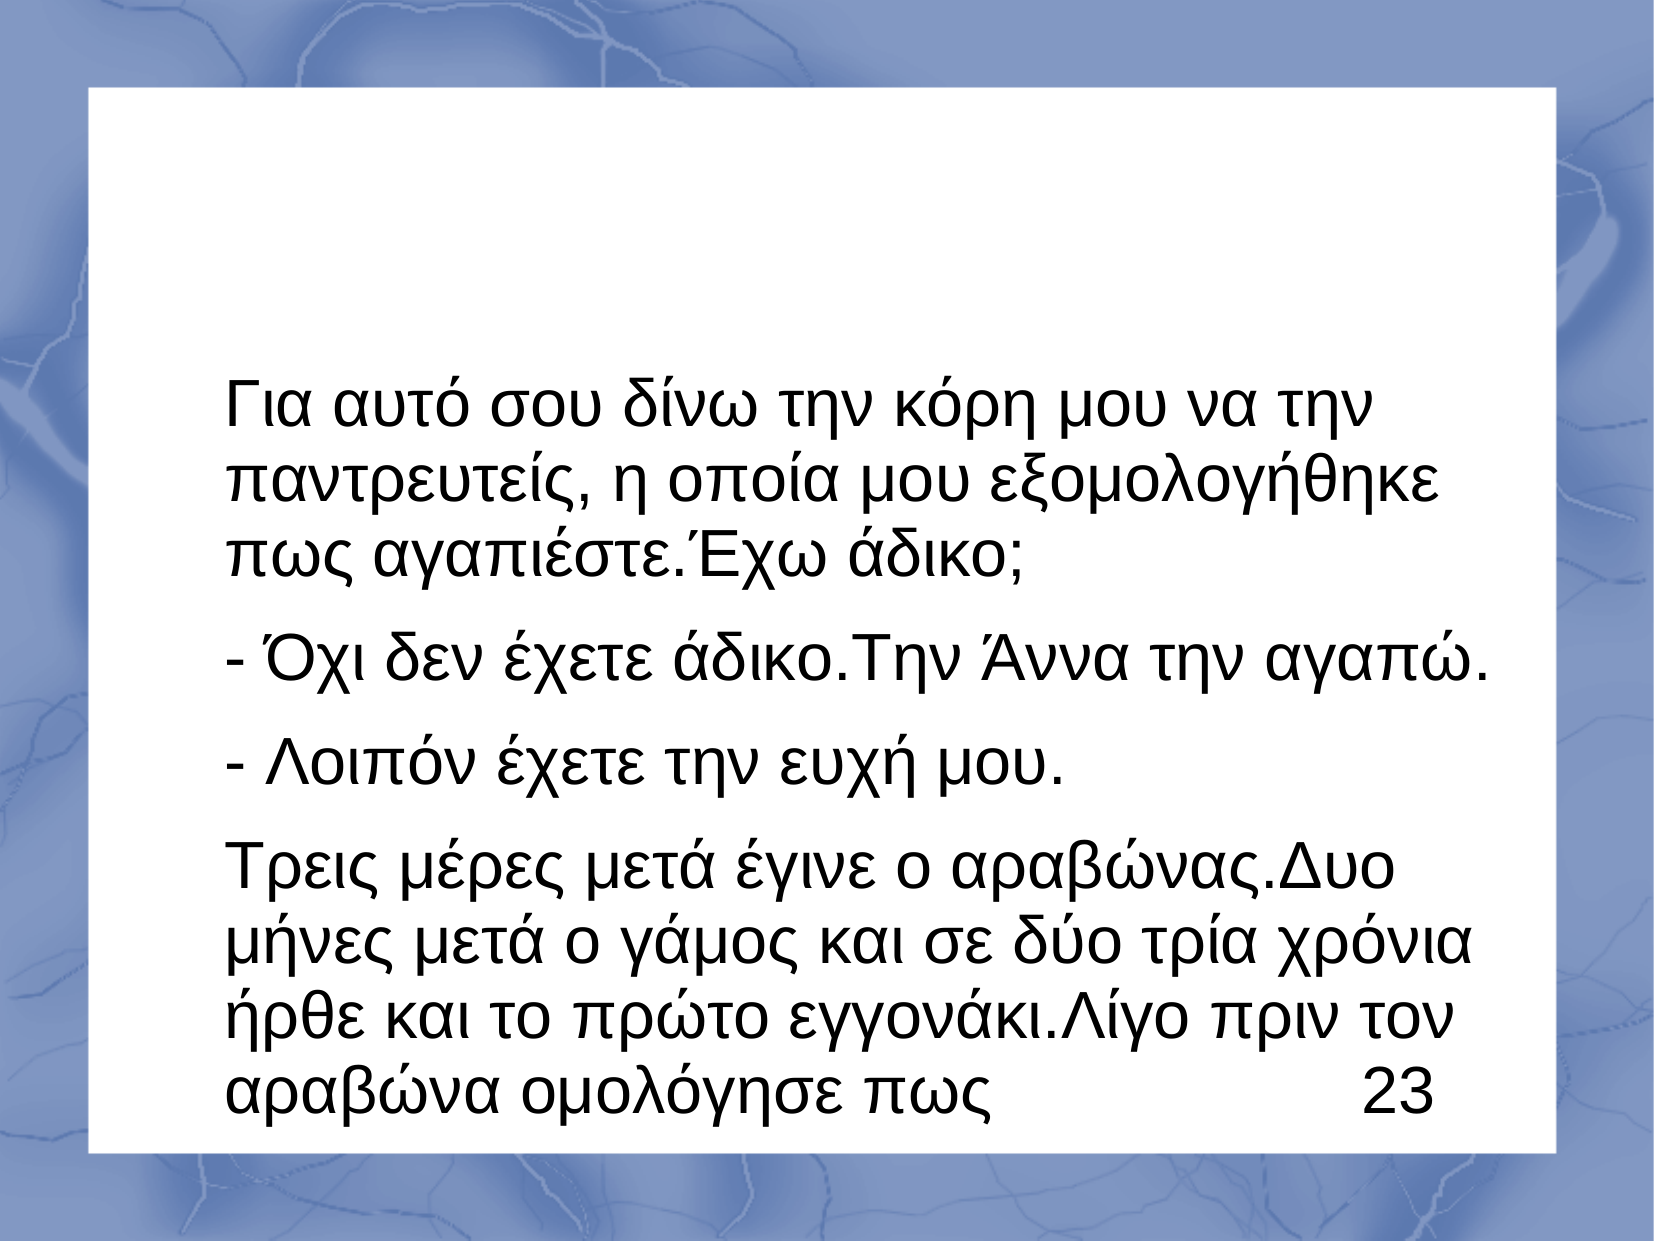

#
Για αυτό σου δίνω την κόρη μου να την παντρευτείς, η οποία μου εξομολογήθηκε πως αγαπιέστε.Έχω άδικο;
- Όχι δεν έχετε άδικο.Την Άννα την αγαπώ.
- Λοιπόν έχετε την ευχή μου.
Τρεις μέρες μετά έγινε ο αραβώνας.Δυο μήνες μετά ο γάμος και σε δύο τρία χρόνια ήρθε και το πρώτο εγγονάκι.Λίγο πριν τον αραβώνα ομολόγησε πως 23